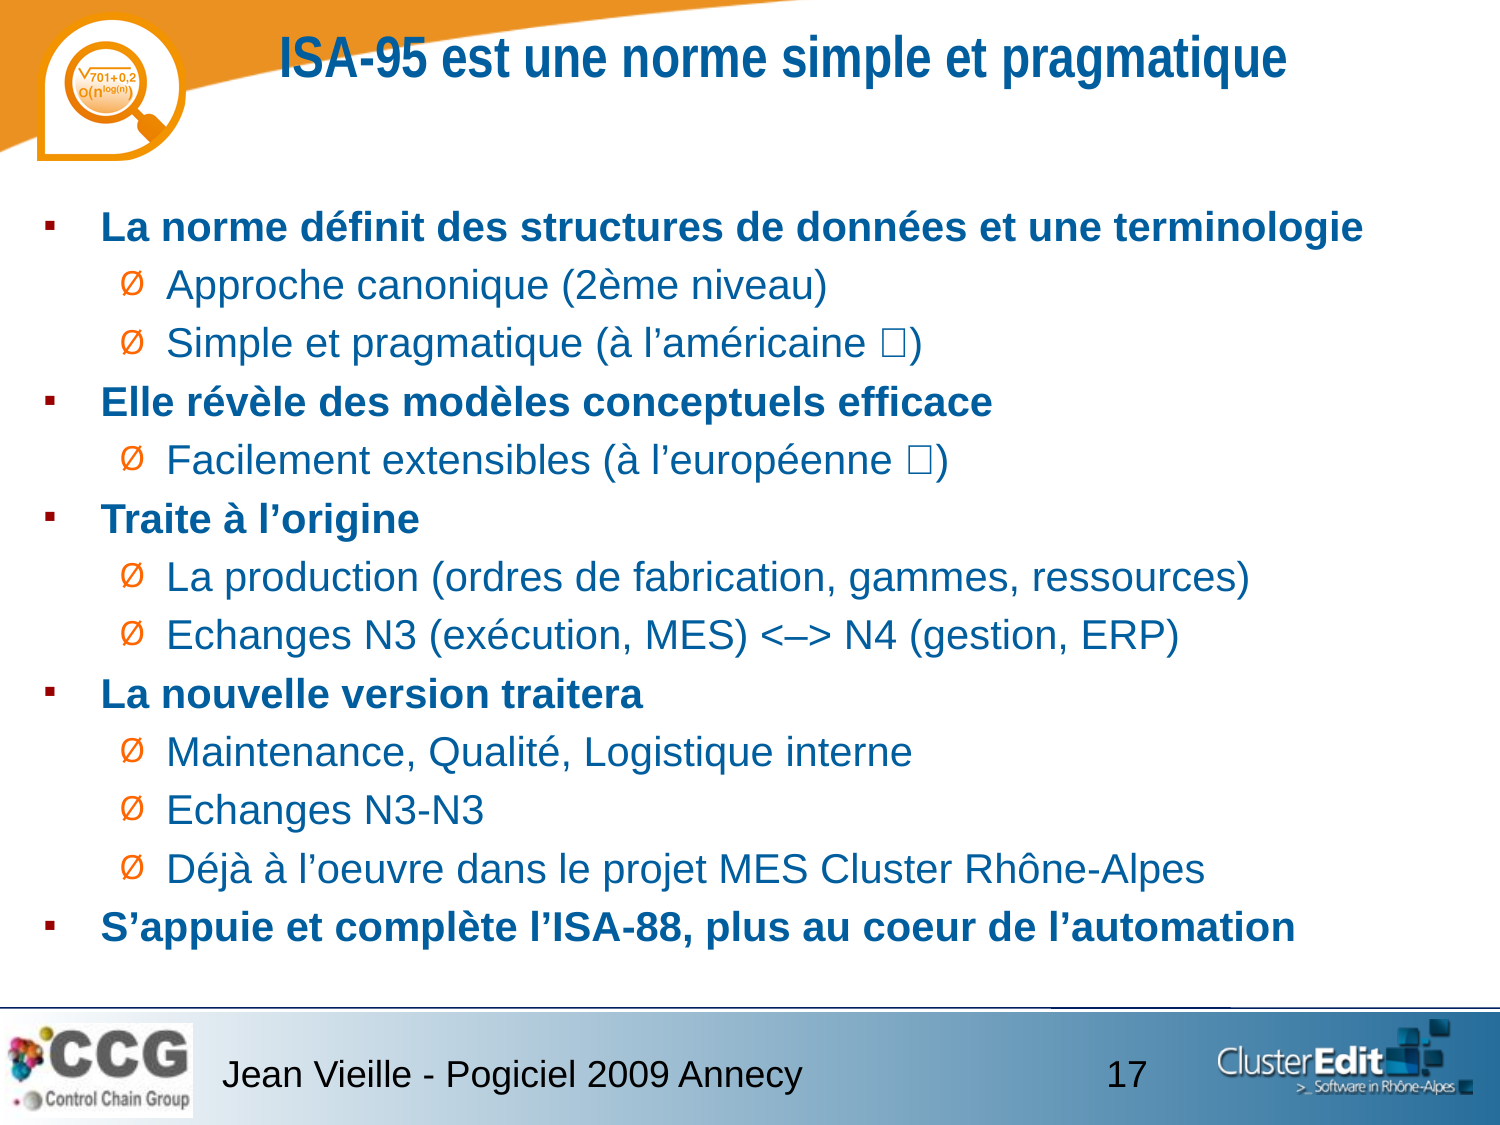

# ISA-95 est une norme simple et pragmatique
La norme définit des structures de données et une terminologie
Approche canonique (2ème niveau)
Simple et pragmatique (à l’américaine )
Elle révèle des modèles conceptuels efficace
Facilement extensibles (à l’européenne )
Traite à l’origine
La production (ordres de fabrication, gammes, ressources)
Echanges N3 (exécution, MES) <–> N4 (gestion, ERP)
La nouvelle version traitera
Maintenance, Qualité, Logistique interne
Echanges N3-N3
Déjà à l’oeuvre dans le projet MES Cluster Rhône-Alpes
S’appuie et complète l’ISA-88, plus au coeur de l’automation
Jean Vieille - Pogiciel 2009 Annecy